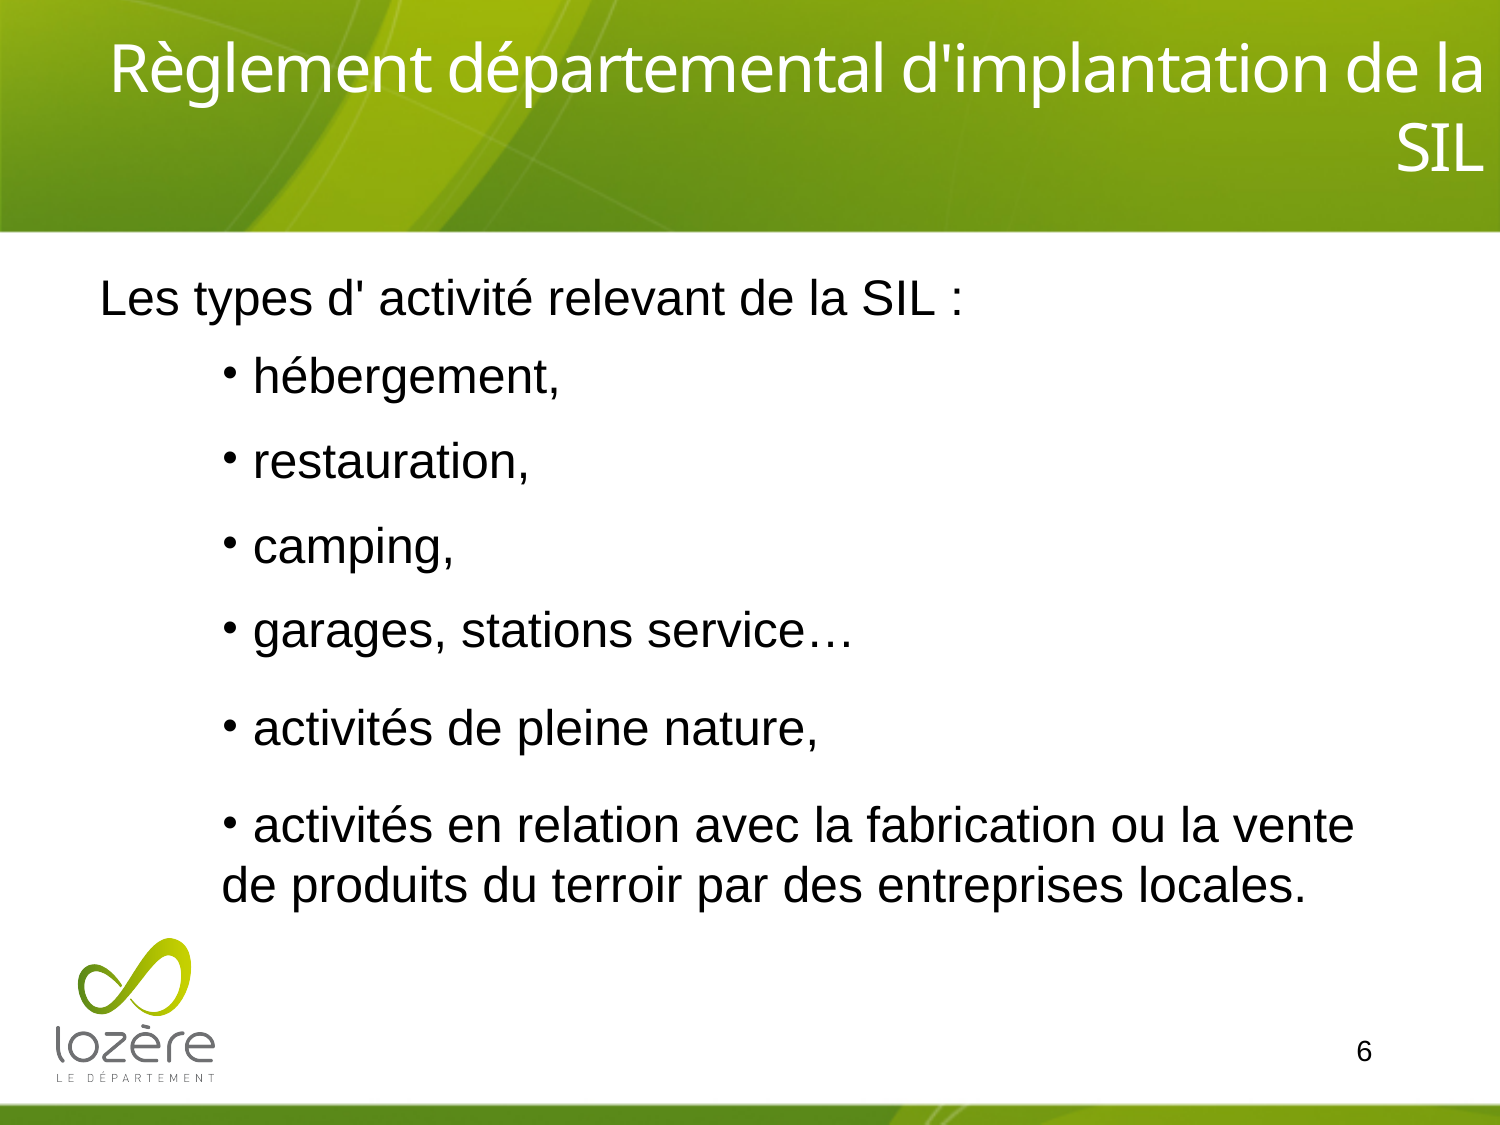

Règlement départemental d'implantation de la SIL
Règlement d'implantation de la SIL
Les types d' activité relevant de la SIL :
 hébergement,
 restauration,
 camping,
 garages, stations service…
 activités de pleine nature,
 activités en relation avec la fabrication ou la vente de produits du terroir par des entreprises locales.
6